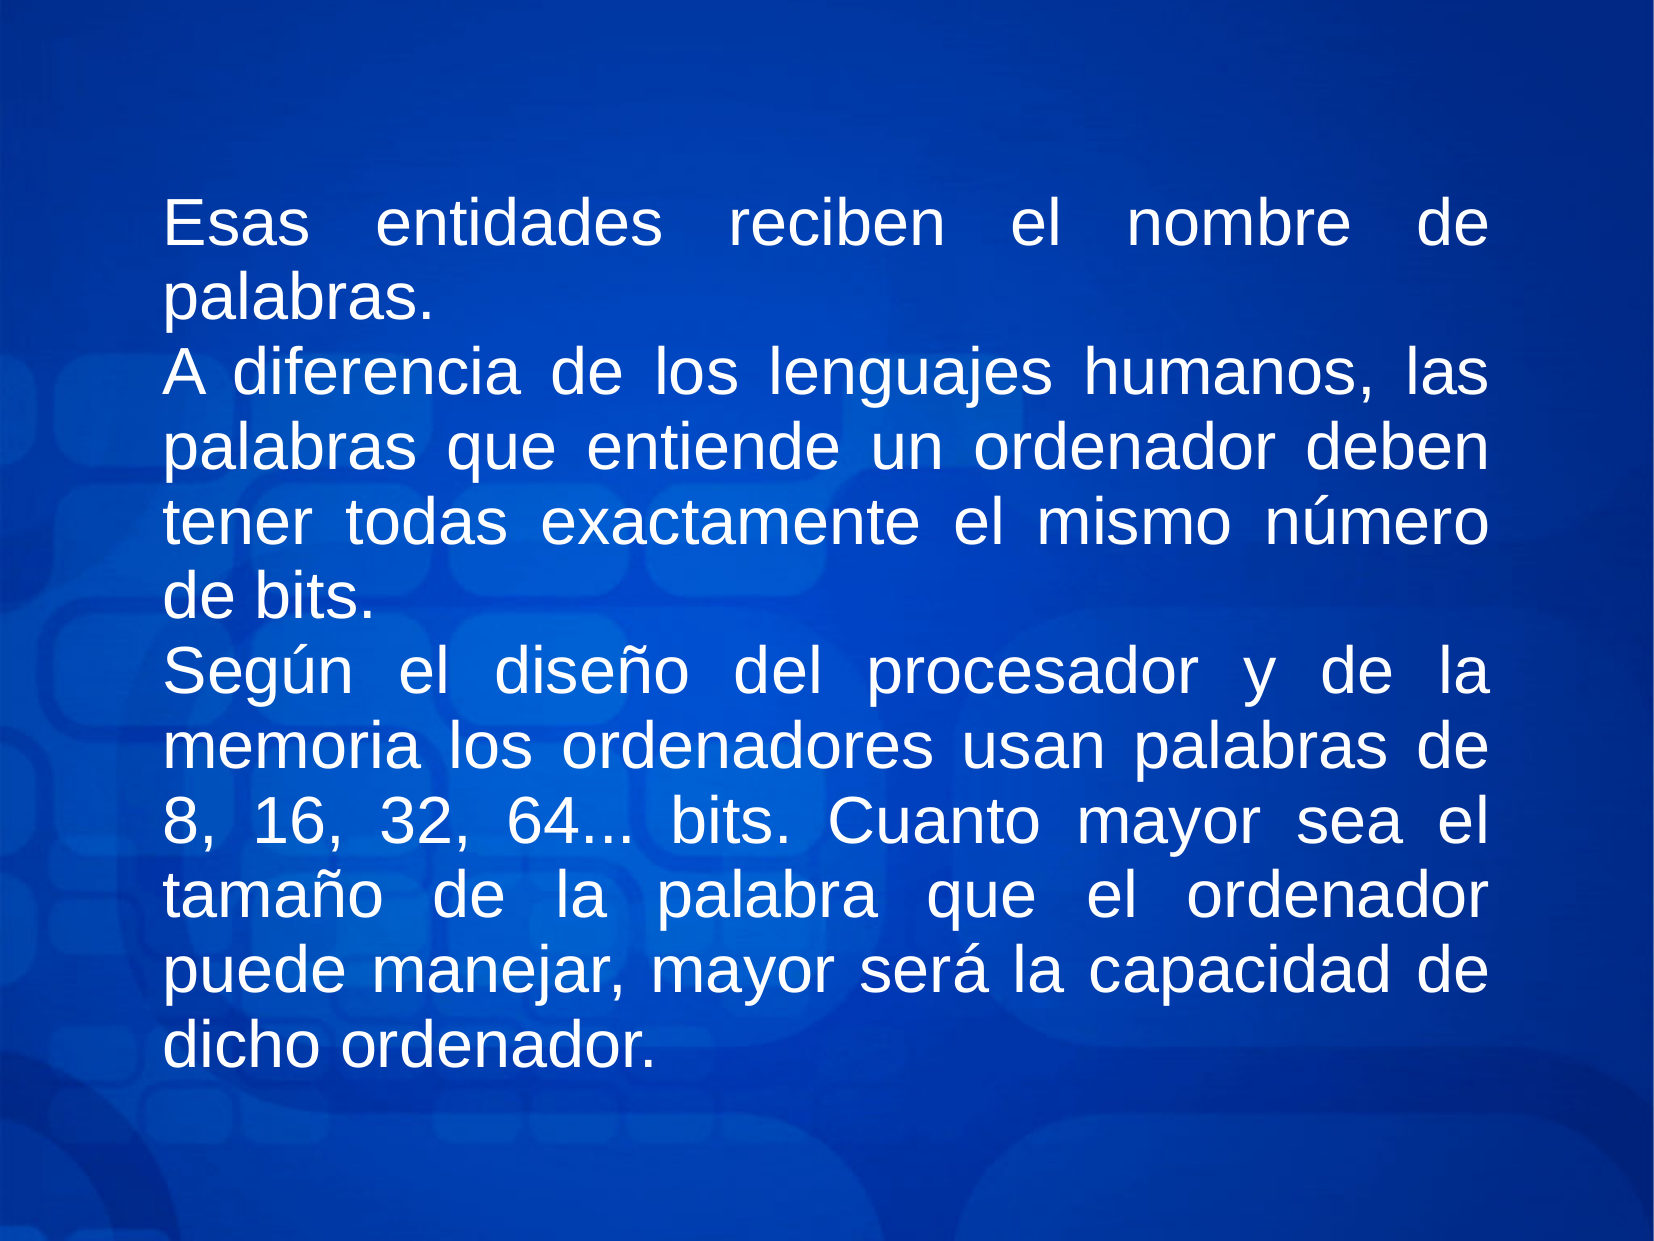

Esas entidades reciben el nombre de palabras.
A diferencia de los lenguajes humanos, las palabras que entiende un ordenador deben tener todas exactamente el mismo número de bits.
Según el diseño del procesador y de la memoria los ordenadores usan palabras de 8, 16, 32, 64... bits. Cuanto mayor sea el tamaño de la palabra que el ordenador puede manejar, mayor será la capacidad de dicho ordenador.